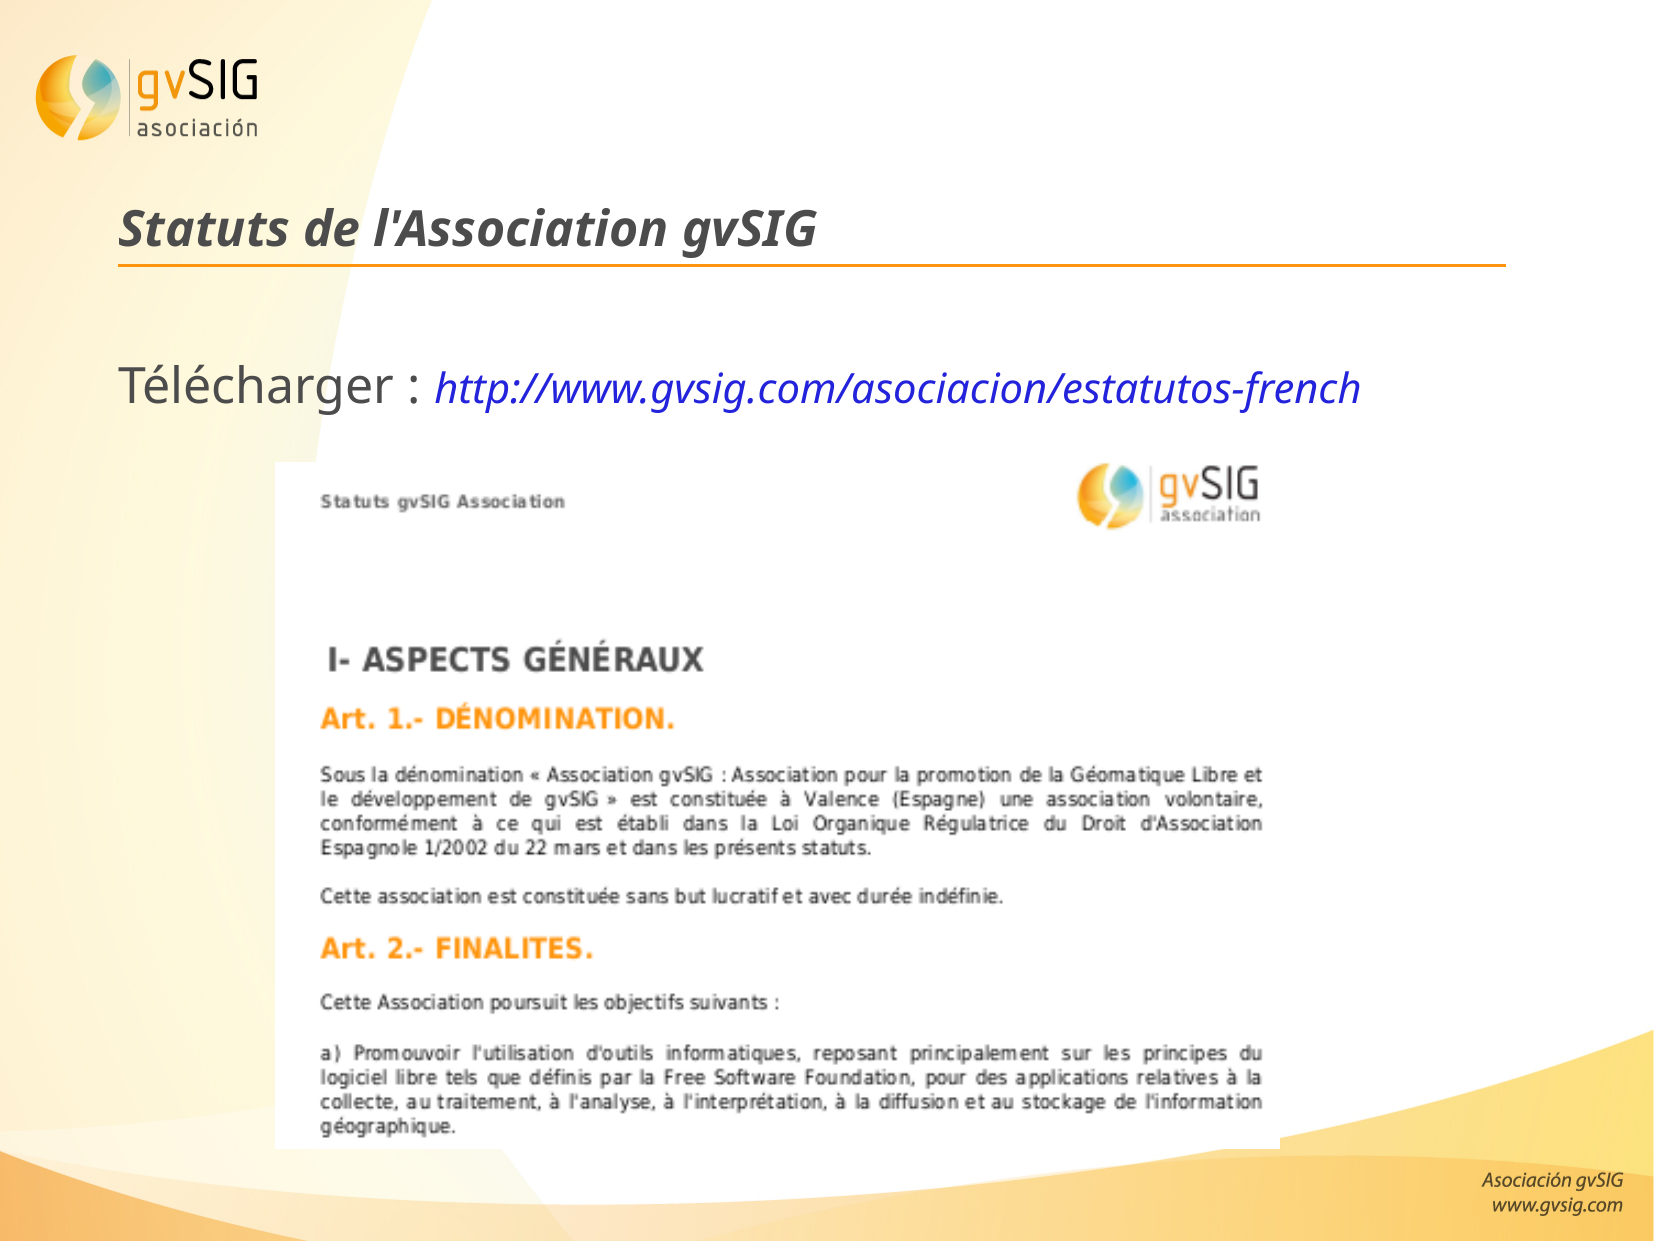

# Statuts de l'Association gvSIG
Télécharger : http://www.gvsig.com/asociacion/estatutos-french